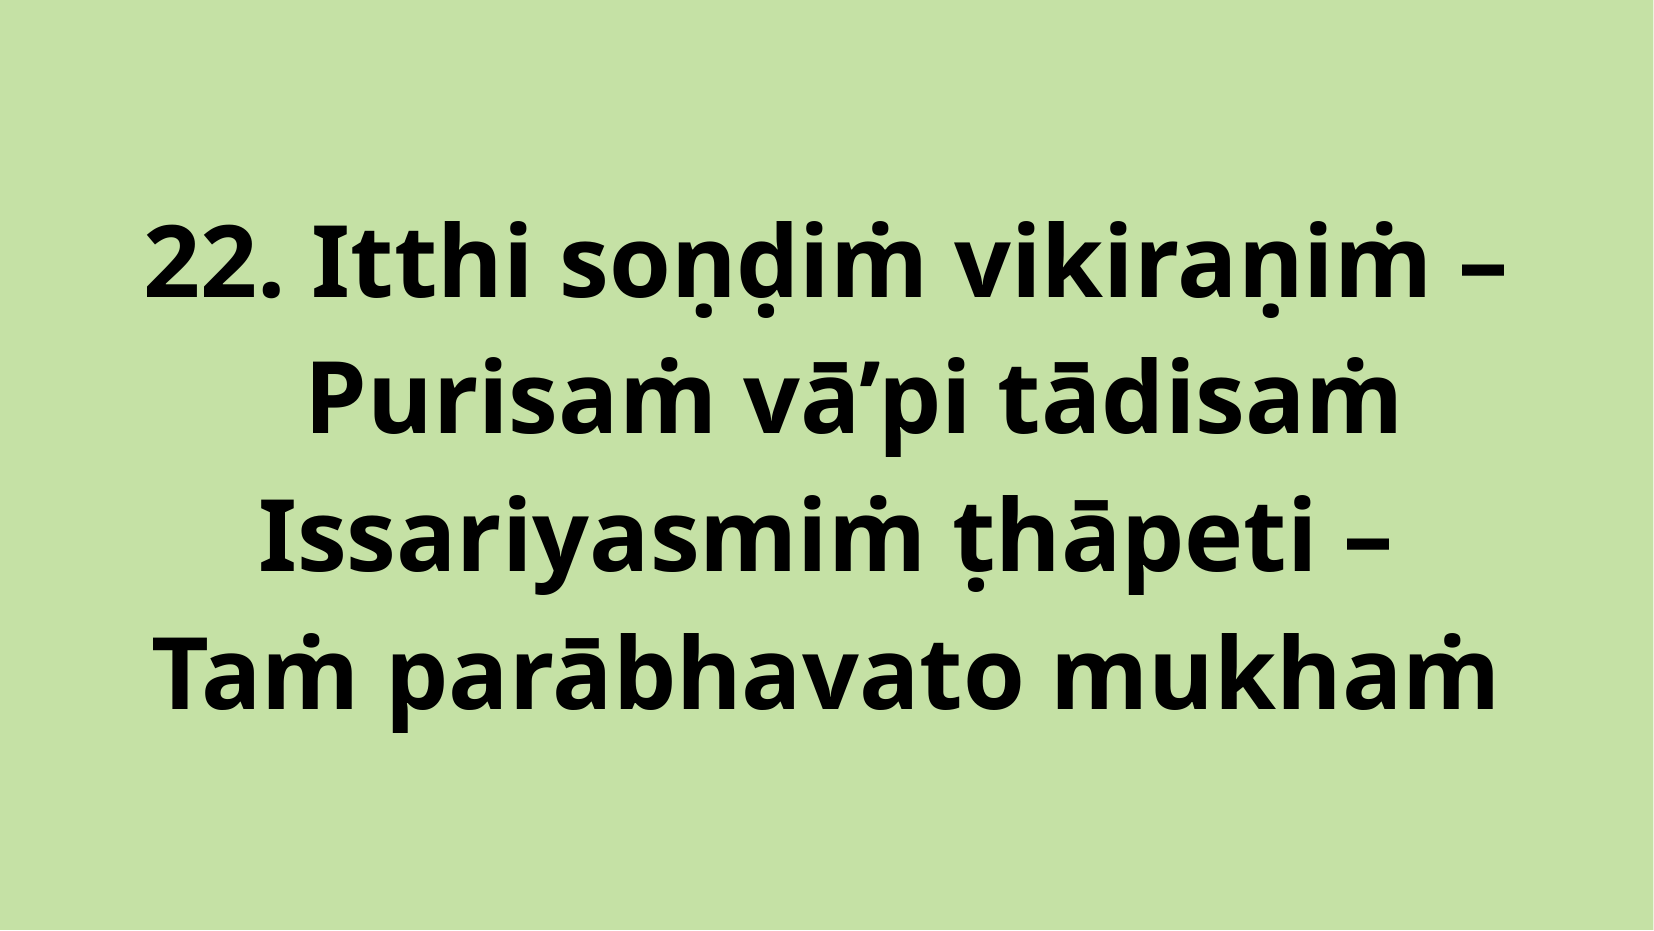

# 22. Itthi soṇḍiṁ vikiraṇiṁ – Purisaṁ vā’pi tādisaṁ
Issariyasmiṁ ṭhāpeti –
Taṁ parābhavato mukhaṁ